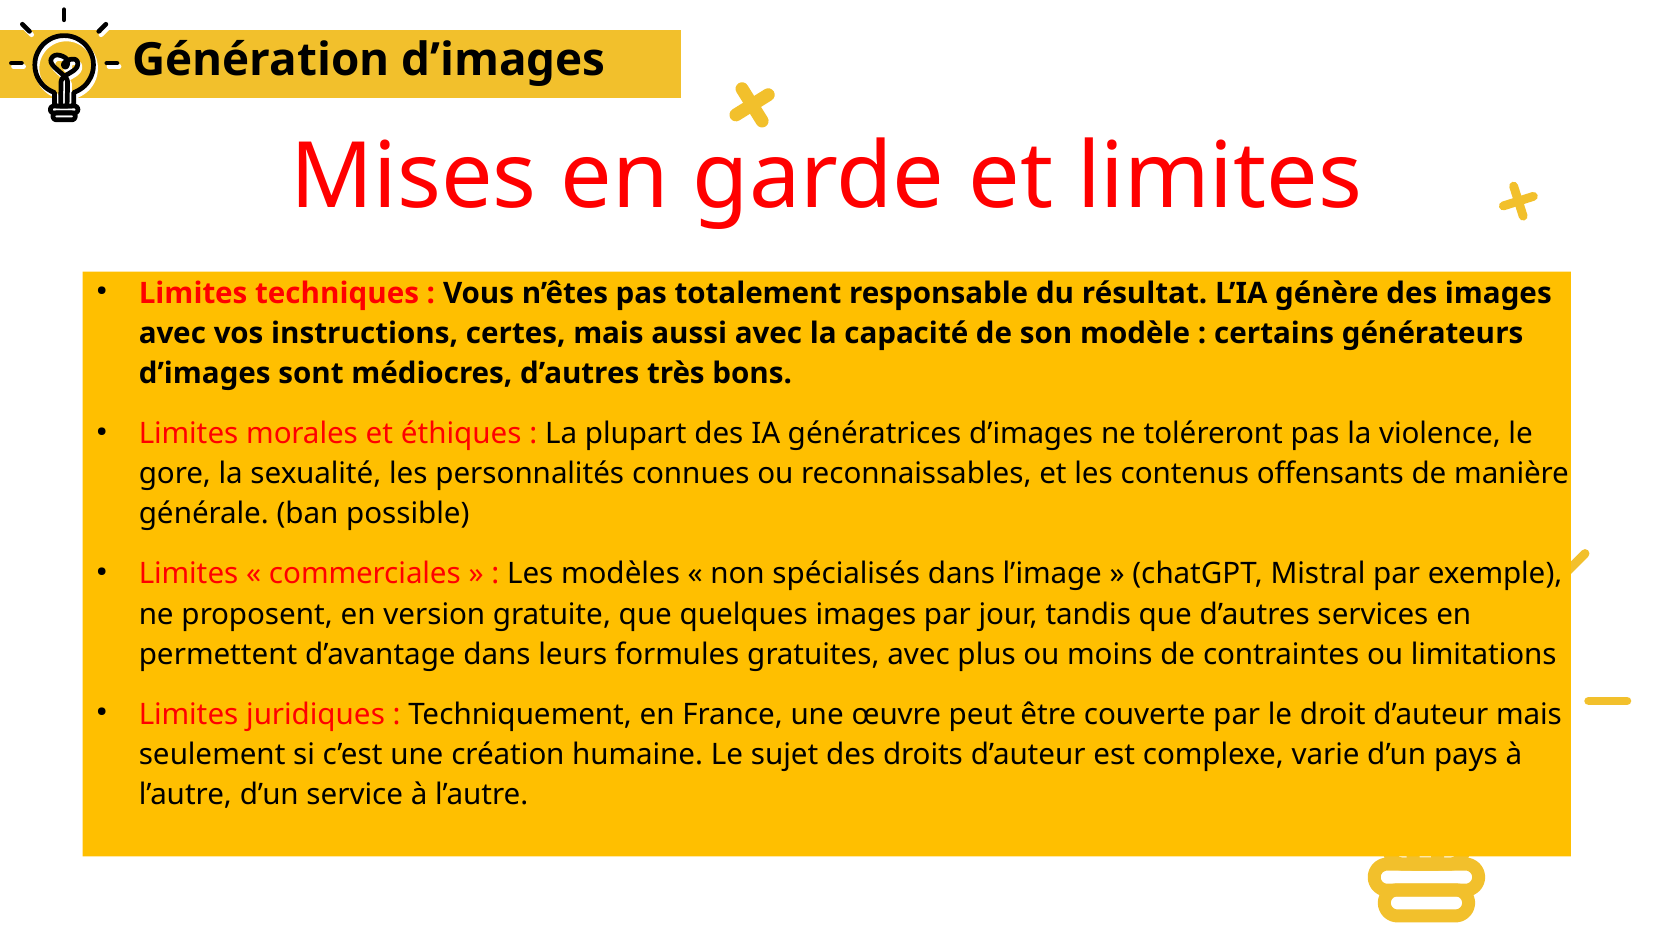

Génération d’images
# Mises en garde et limites
Limites techniques : Vous n’êtes pas totalement responsable du résultat. L’IA génère des images avec vos instructions, certes, mais aussi avec la capacité de son modèle : certains générateurs d’images sont médiocres, d’autres très bons.
Limites morales et éthiques : La plupart des IA génératrices d’images ne toléreront pas la violence, le gore, la sexualité, les personnalités connues ou reconnaissables, et les contenus offensants de manière générale. (ban possible)
Limites « commerciales » : Les modèles « non spécialisés dans l’image » (chatGPT, Mistral par exemple), ne proposent, en version gratuite, que quelques images par jour, tandis que d’autres services en permettent d’avantage dans leurs formules gratuites, avec plus ou moins de contraintes ou limitations
Limites juridiques : Techniquement, en France, une œuvre peut être couverte par le droit d’auteur mais seulement si c’est une création humaine. Le sujet des droits d’auteur est complexe, varie d’un pays à l’autre, d’un service à l’autre.